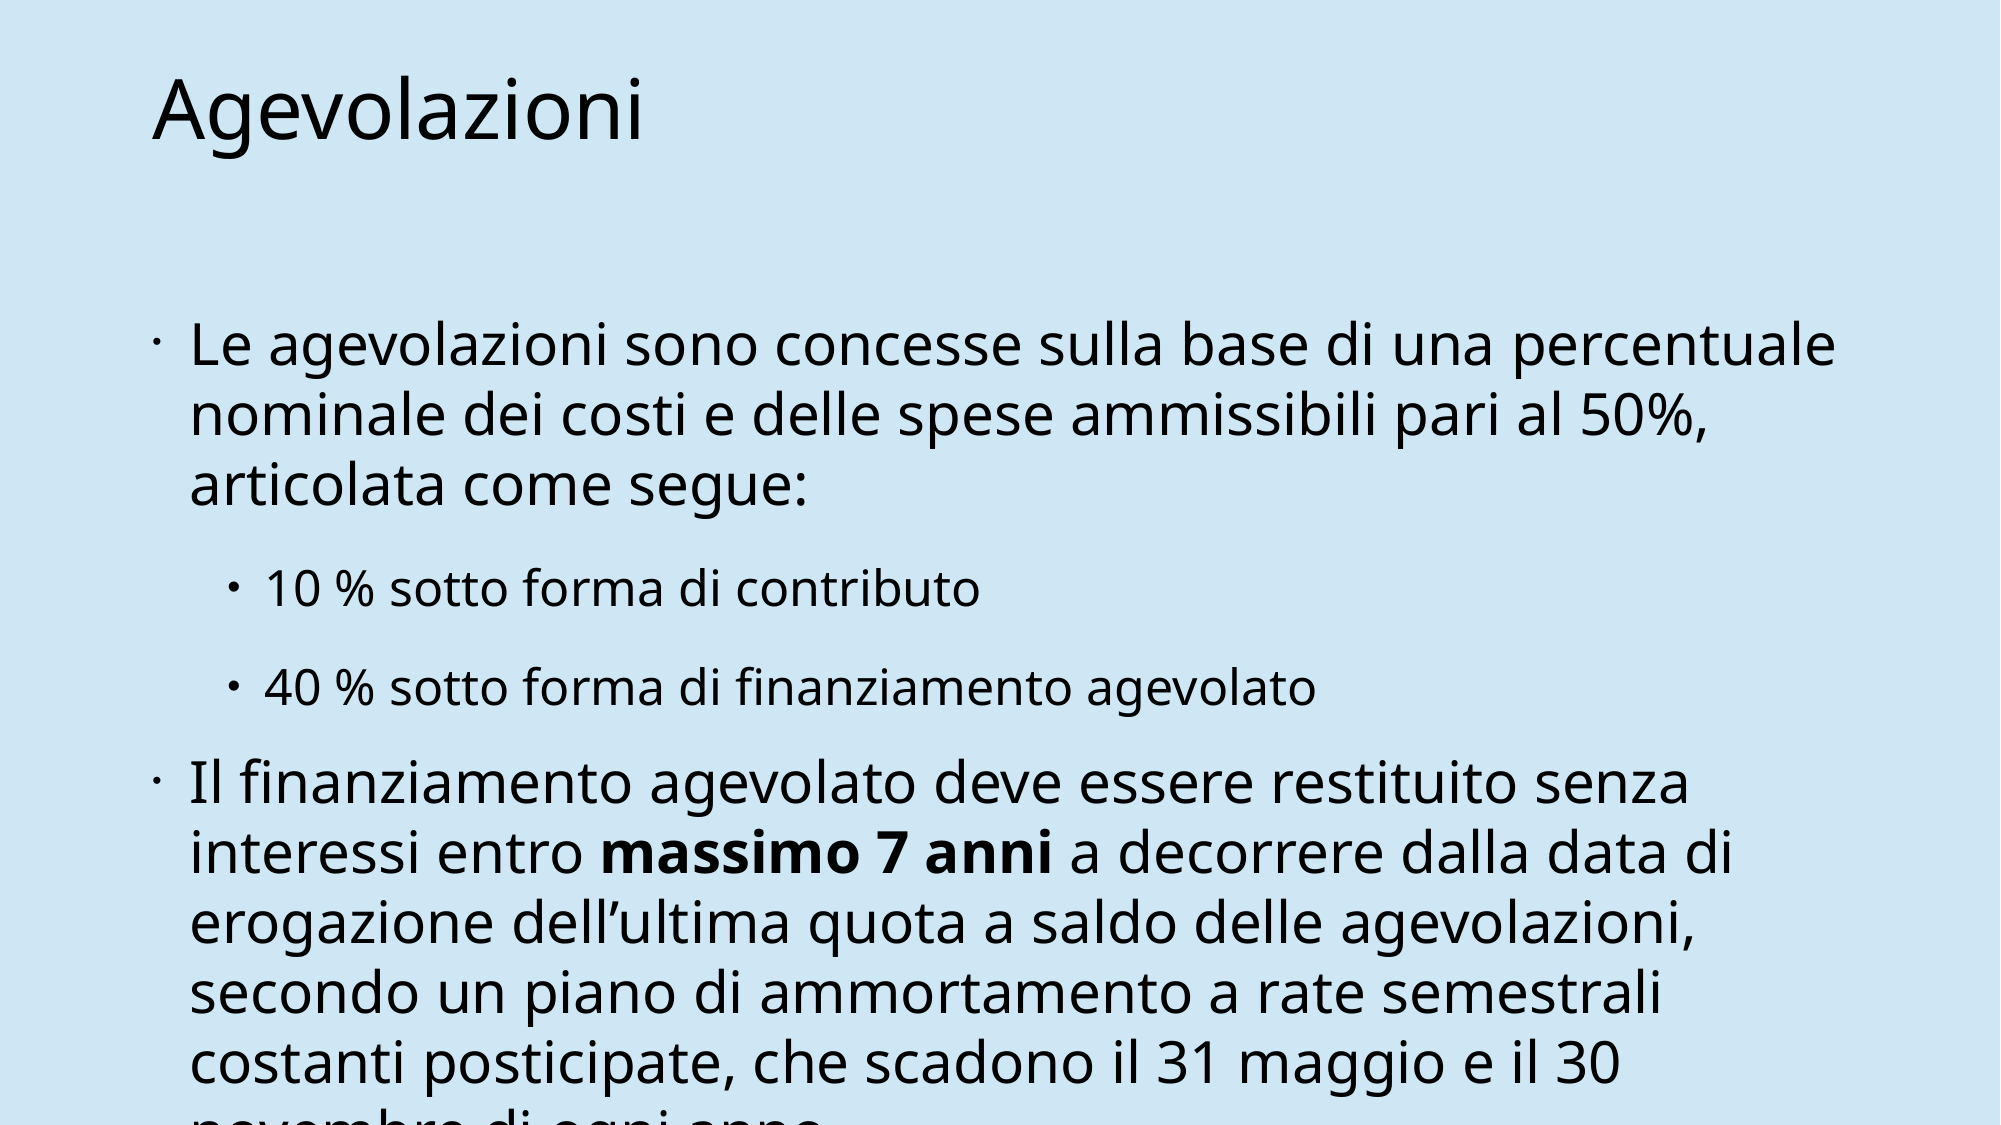

# Agevolazioni
Le agevolazioni sono concesse sulla base di una percentuale nominale dei costi e delle spese ammissibili pari al 50%, articolata come segue:
10 % sotto forma di contributo
40 % sotto forma di finanziamento agevolato
Il finanziamento agevolato deve essere restituito senza interessi entro massimo 7 anni a decorrere dalla data di erogazione dell’ultima quota a saldo delle agevolazioni, secondo un piano di ammortamento a rate semestrali costanti posticipate, che scadono il 31 maggio e il 30 novembre di ogni anno.